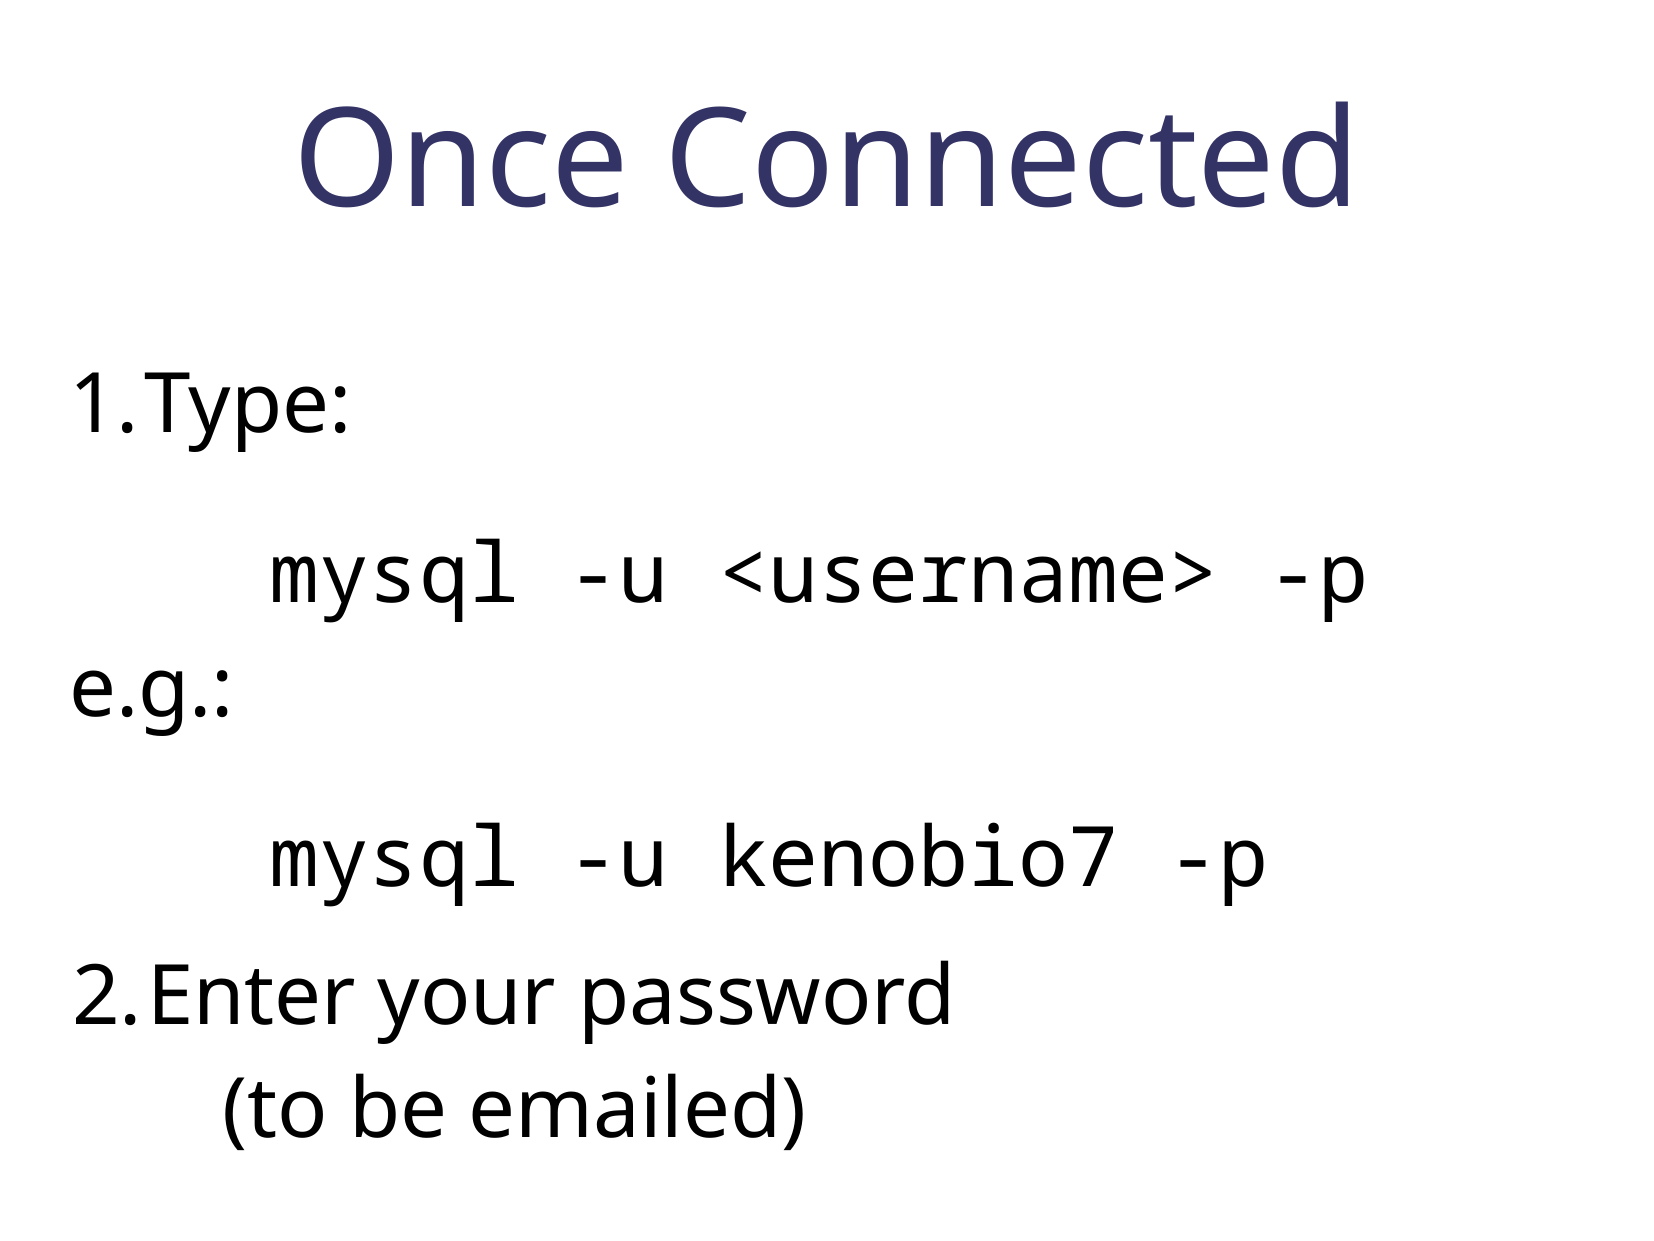

# Once Connected
1.	Type:
 mysql -u <username> -p
e.g.:
 mysql -u kenobio7 -p
2.	Enter your password
		(to be emailed)